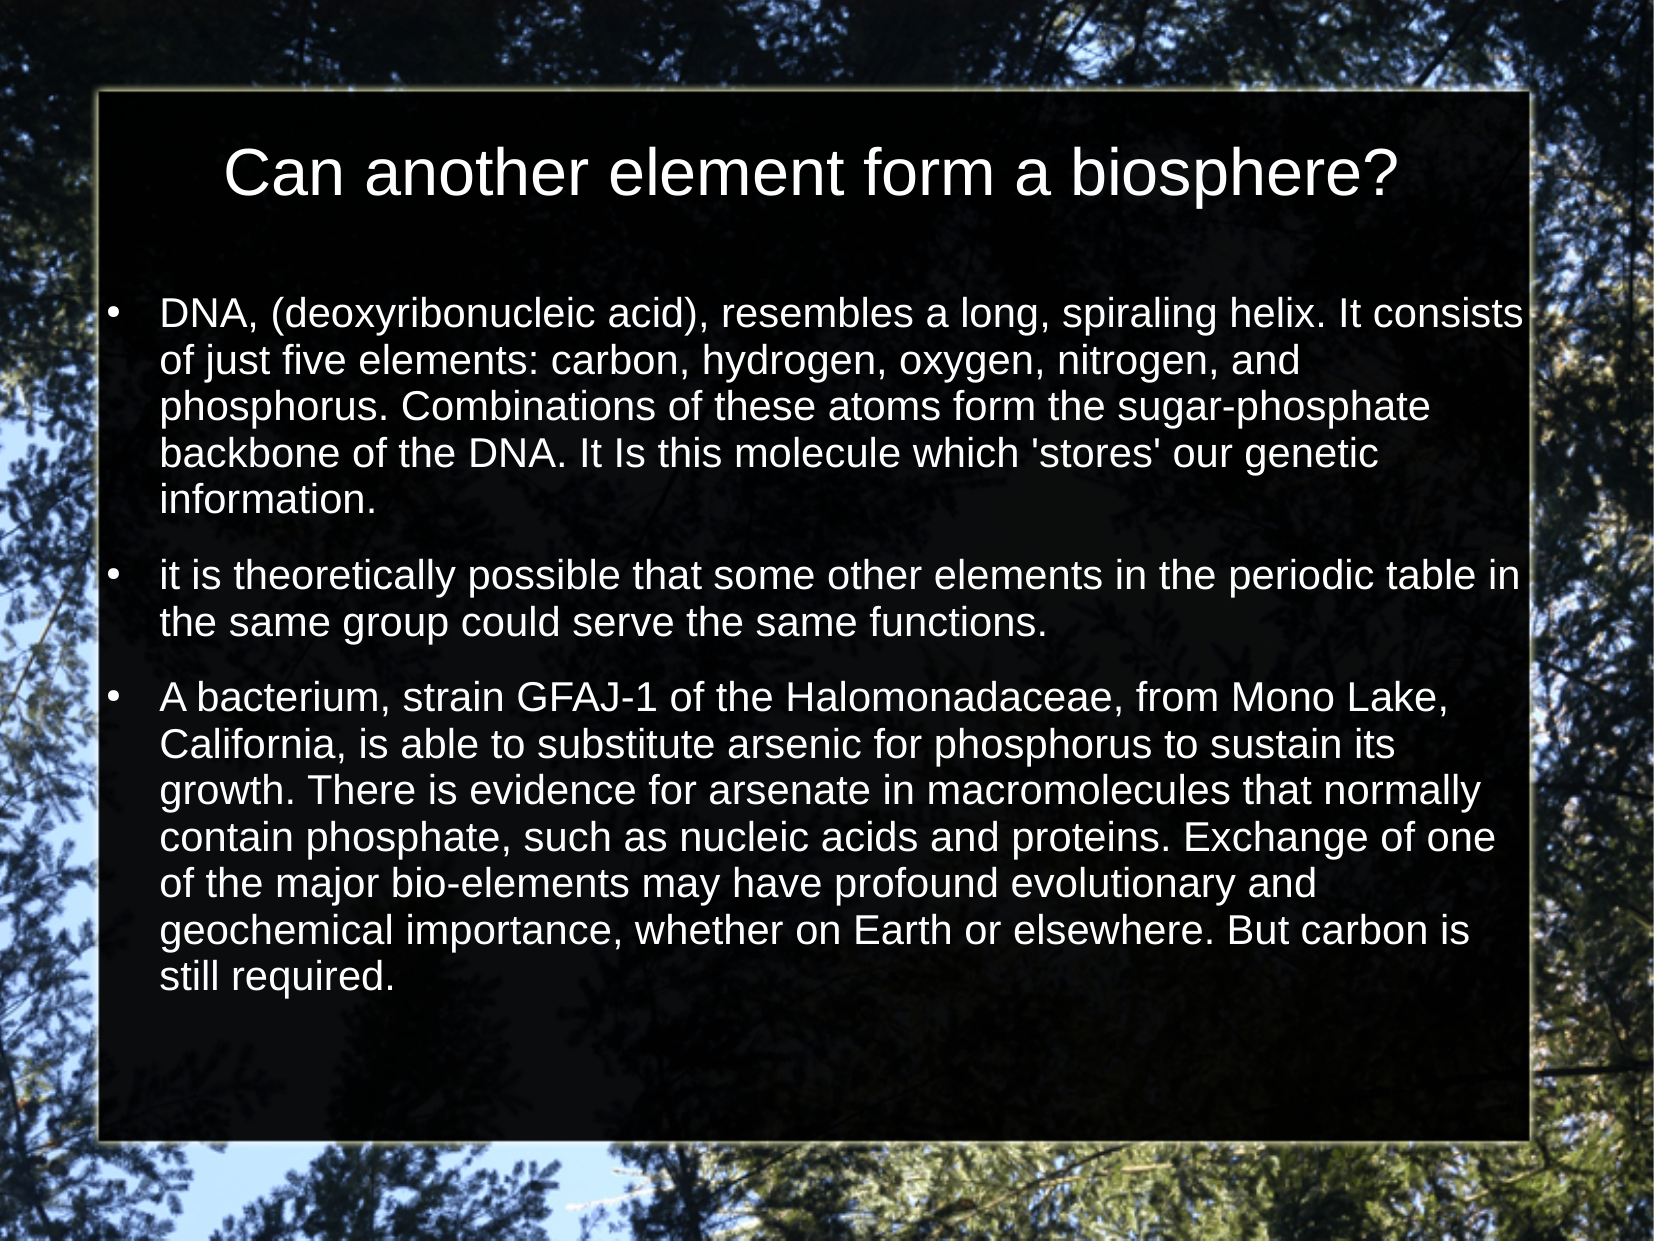

# Can another element form a biosphere?
DNA, (deoxyribonucleic acid), resembles a long, spiraling helix. It consists of just five elements: carbon, hydrogen, oxygen, nitrogen, and phosphorus. Combinations of these atoms form the sugar-phosphate backbone of the DNA. It Is this molecule which 'stores' our genetic information.
it is theoretically possible that some other elements in the periodic table in the same group could serve the same functions.
A bacterium, strain GFAJ-1 of the Halomonadaceae, from Mono Lake, California, is able to substitute arsenic for phosphorus to sustain its growth. There is evidence for arsenate in macromolecules that normally contain phosphate, such as nucleic acids and proteins. Exchange of one of the major bio-elements may have profound evolutionary and geochemical importance, whether on Earth or elsewhere. But carbon is still required.